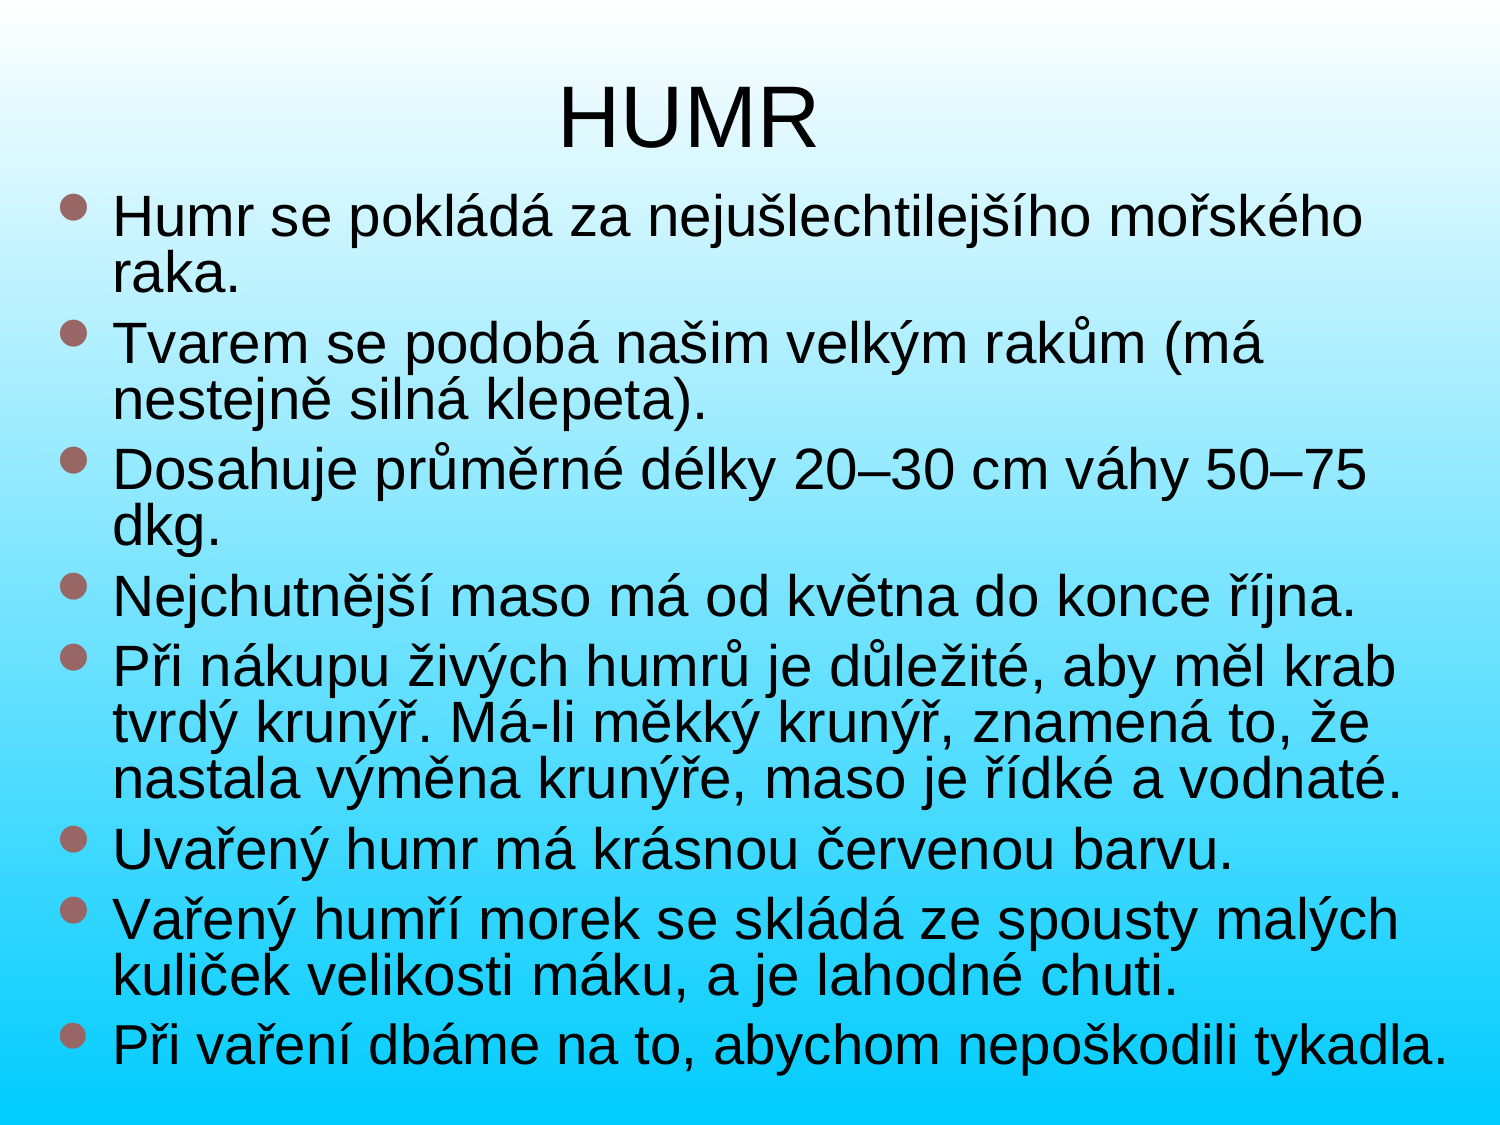

# HUMR
Humr se pokládá za nejušlechtilejšího mořského raka.
Tvarem se podobá našim velkým rakům (má nestejně silná klepeta).
Dosahuje průměrné délky 20–30 cm váhy 50–75 dkg.
Nejchutnější maso má od května do konce října.
Při nákupu živých humrů je důležité, aby měl krab tvrdý krunýř. Má-li měkký krunýř, znamená to, že nastala výměna krunýře, maso je řídké a vodnaté.
Uvařený humr má krásnou červenou barvu.
Vařený humří morek se skládá ze spousty malých kuliček velikosti máku, a je lahodné chuti.
Při vaření dbáme na to, abychom nepoškodili tykadla.